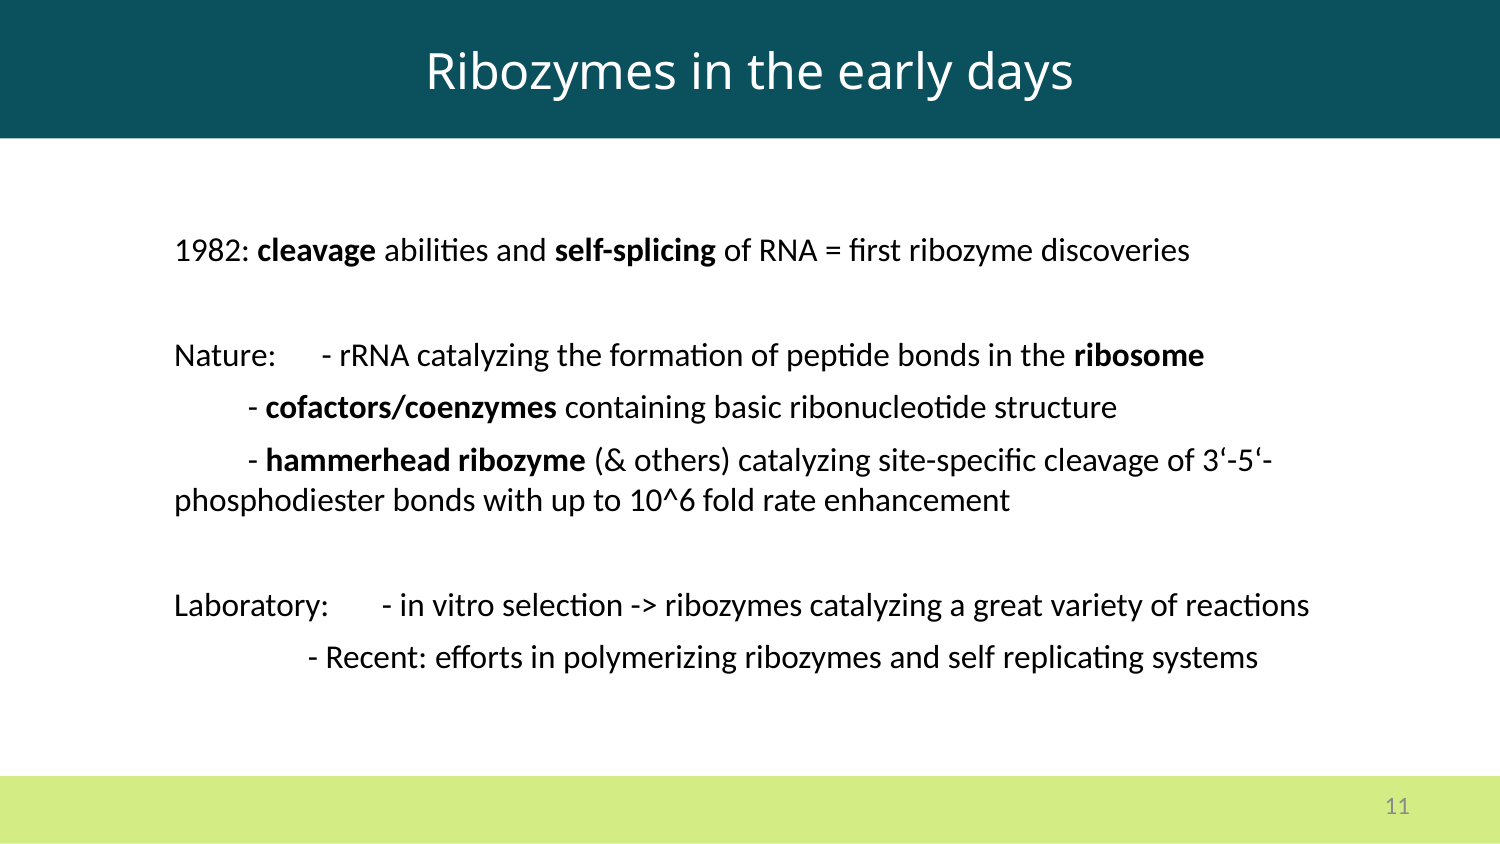

Ribozymes in the early days
1982: cleavage abilities and self-splicing of RNA = first ribozyme discoveries
Nature: 	- rRNA catalyzing the formation of peptide bonds in the ribosome
	- cofactors/coenzymes containing basic ribonucleotide structure
	- hammerhead ribozyme (& others) catalyzing site-specific cleavage of 3‘-5‘-	 phosphodiester bonds with up to 10^6 fold rate enhancement
Laboratory: - in vitro selection -> ribozymes catalyzing a great variety of reactions
	 - Recent: efforts in polymerizing ribozymes and self replicating systems